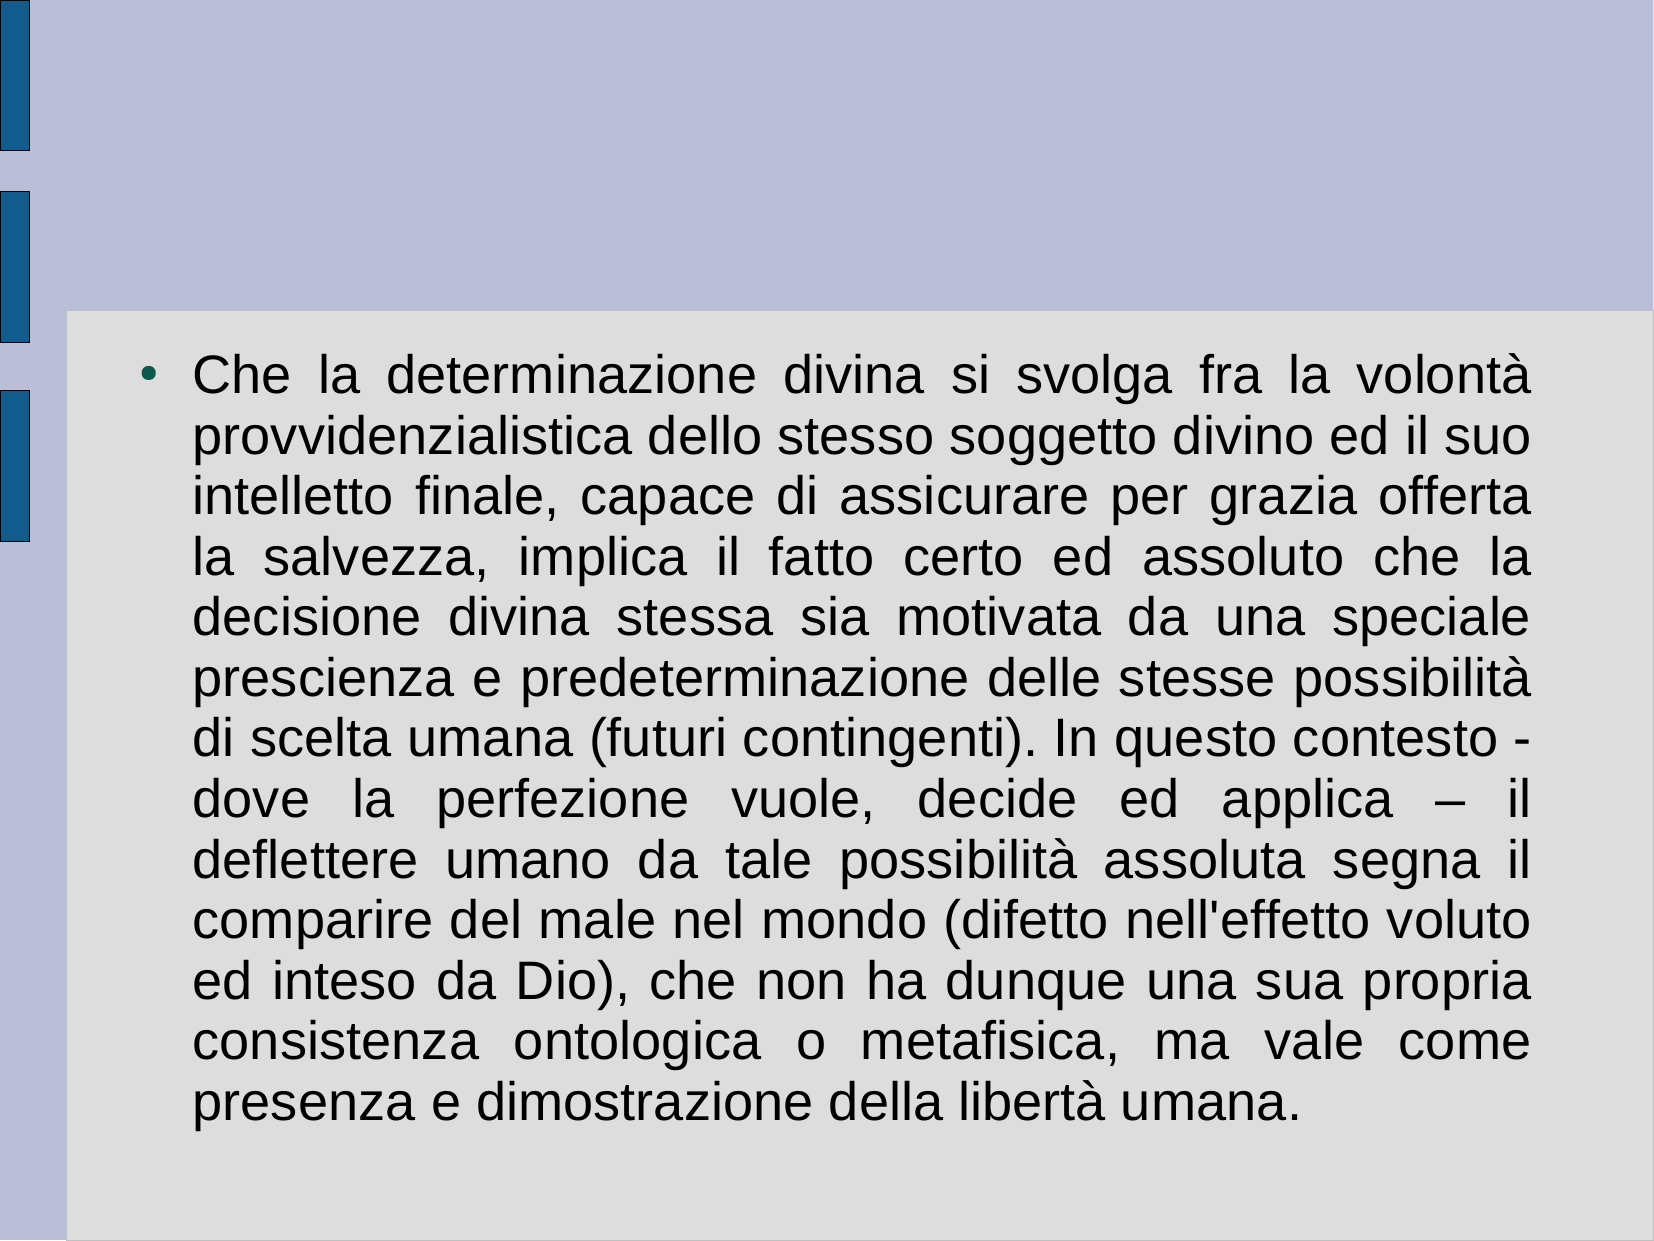

#
Che la determinazione divina si svolga fra la volontà provvidenzialistica dello stesso soggetto divino ed il suo intelletto finale, capace di assicurare per grazia offerta la salvezza, implica il fatto certo ed assoluto che la decisione divina stessa sia motivata da una speciale prescienza e predeterminazione delle stesse possibilità di scelta umana (futuri contingenti). In questo contesto - dove la perfezione vuole, decide ed applica – il deflettere umano da tale possibilità assoluta segna il comparire del male nel mondo (difetto nell'effetto voluto ed inteso da Dio), che non ha dunque una sua propria consistenza ontologica o metafisica, ma vale come presenza e dimostrazione della libertà umana.